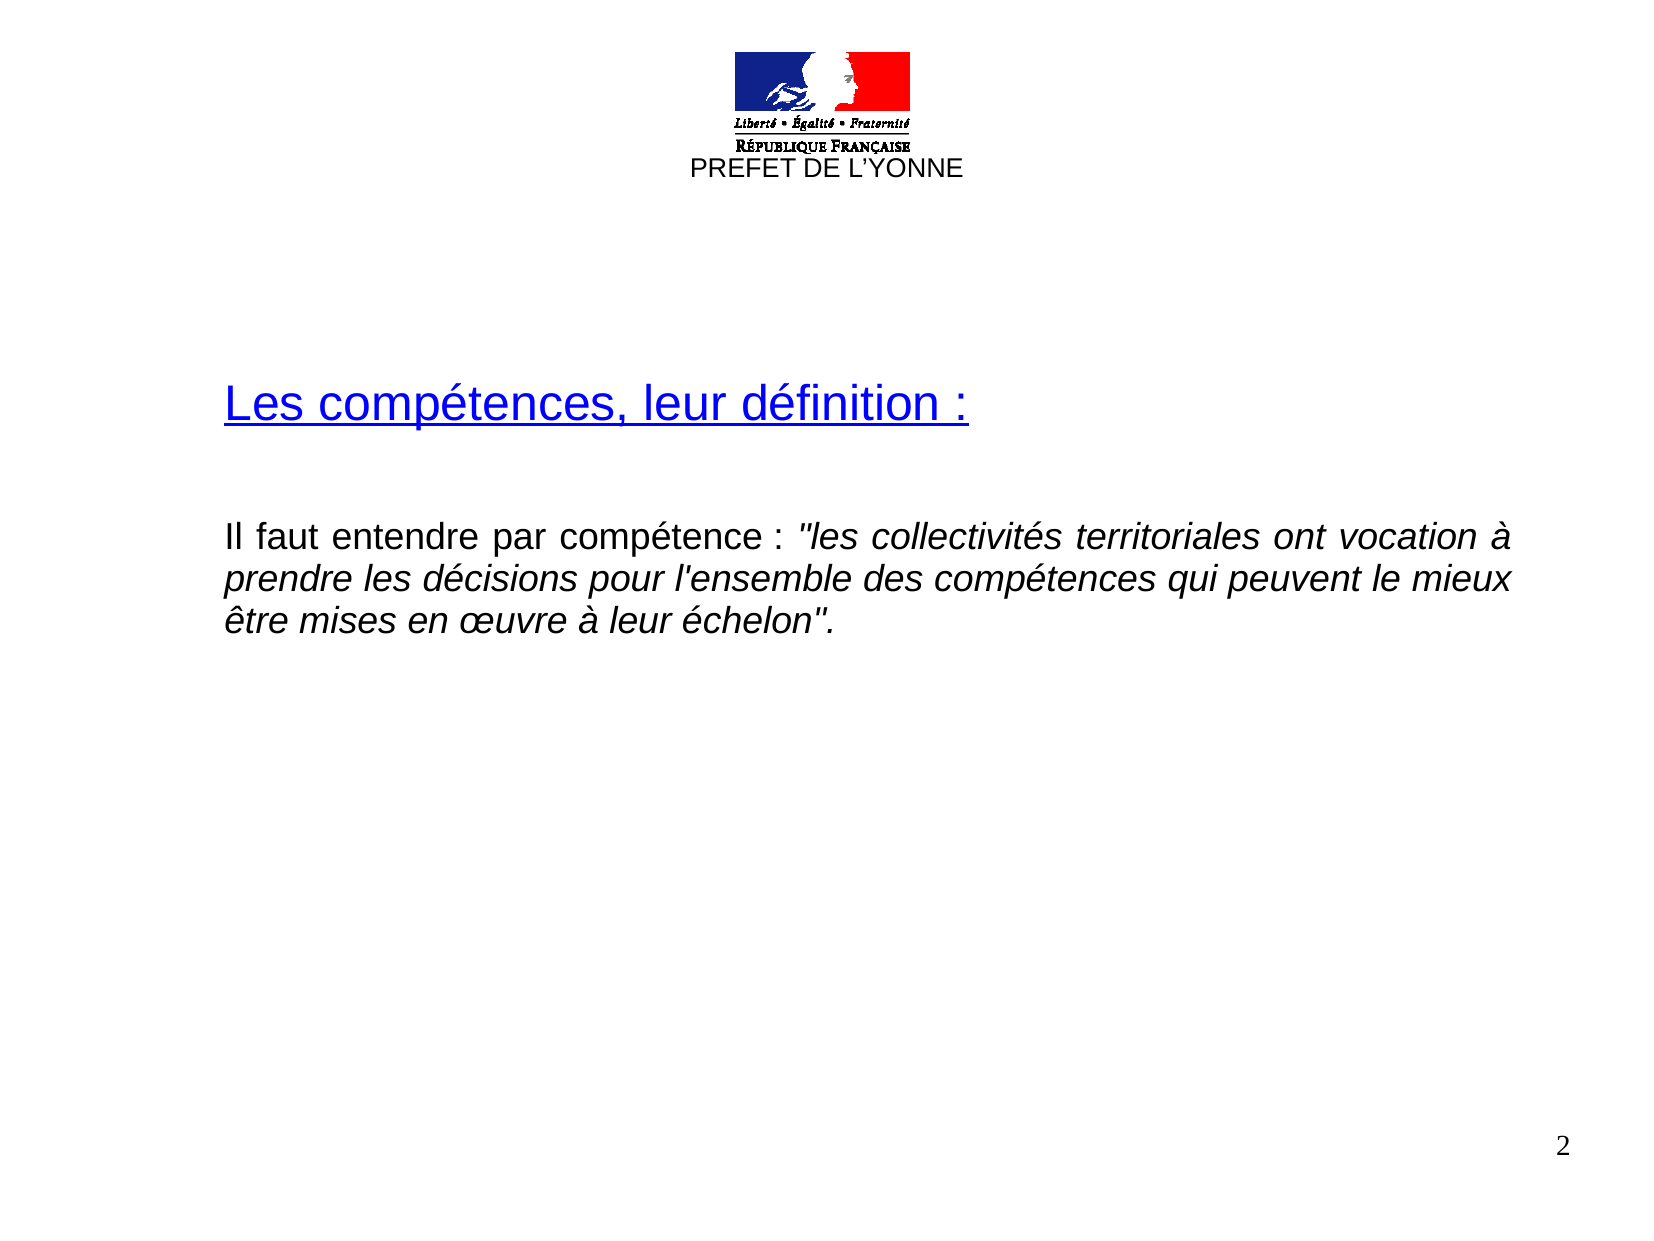

# PREFET DE L’YONNE
Les compétences, leur définition :
Il faut entendre par compétence : "les collectivités territoriales ont vocation à prendre les décisions pour l'ensemble des compétences qui peuvent le mieux être mises en œuvre à leur échelon".
2